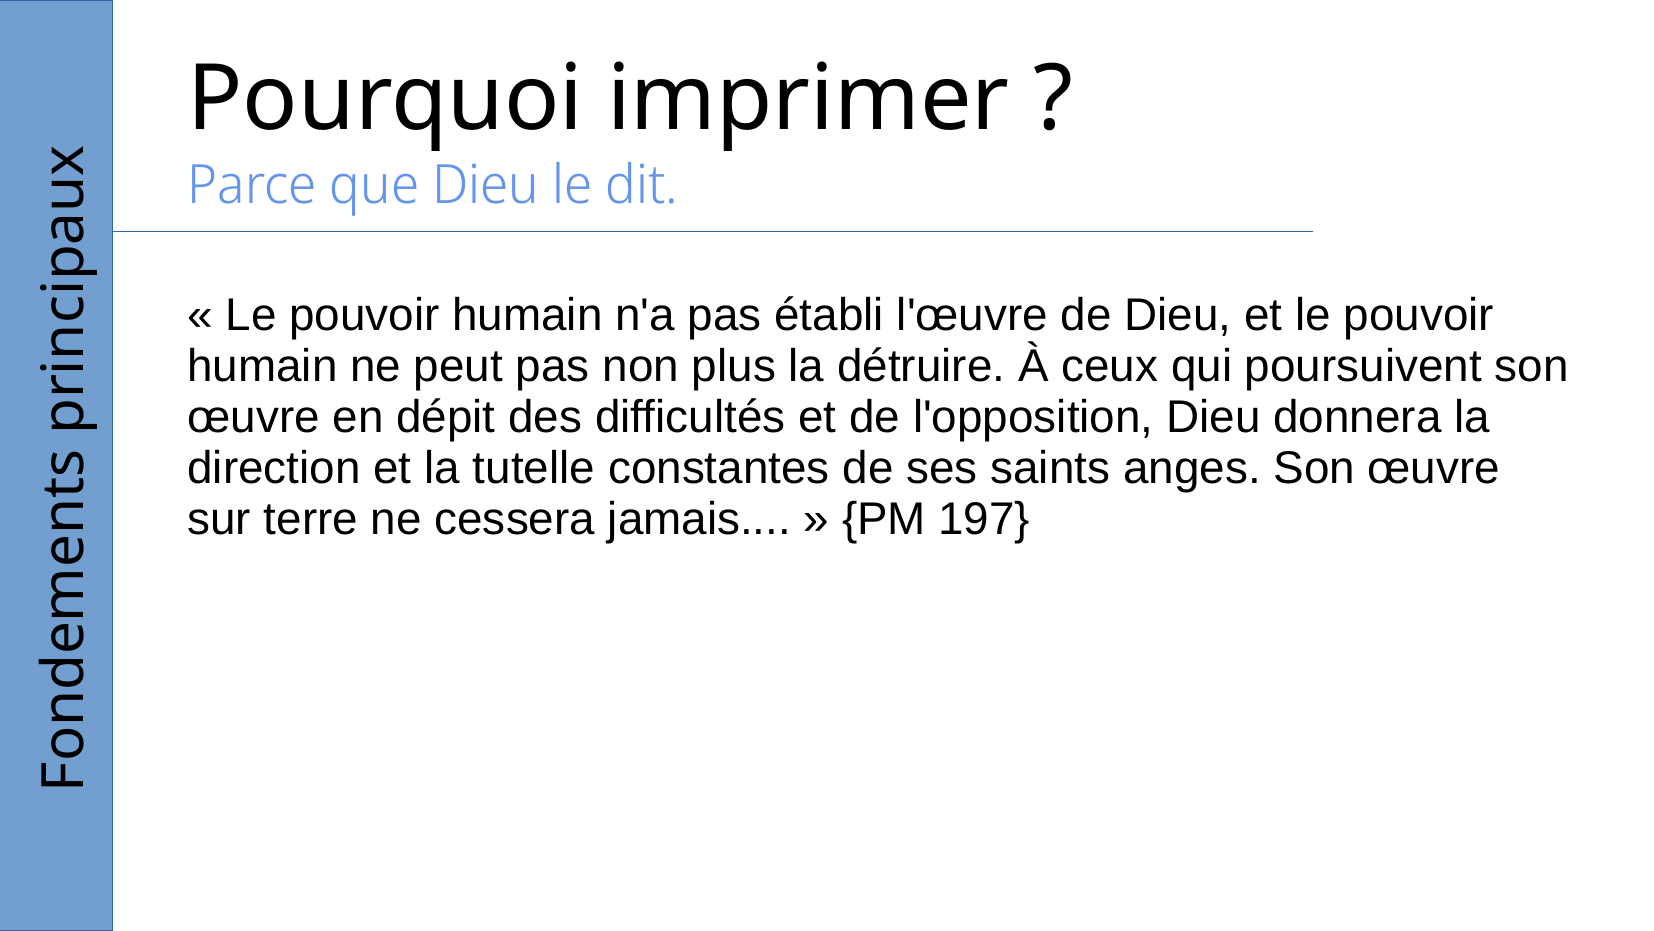

Pourquoi imprimer ?
Parce que Dieu le dit.
# « Le pouvoir humain n'a pas établi l'œuvre de Dieu, et le pouvoir humain ne peut pas non plus la détruire. À ceux qui poursuivent son œuvre en dépit des difficultés et de l'opposition, Dieu donnera la direction et la tutelle constantes de ses saints anges. Son œuvre sur terre ne cessera jamais.... » {PM 197}
Fondements principaux